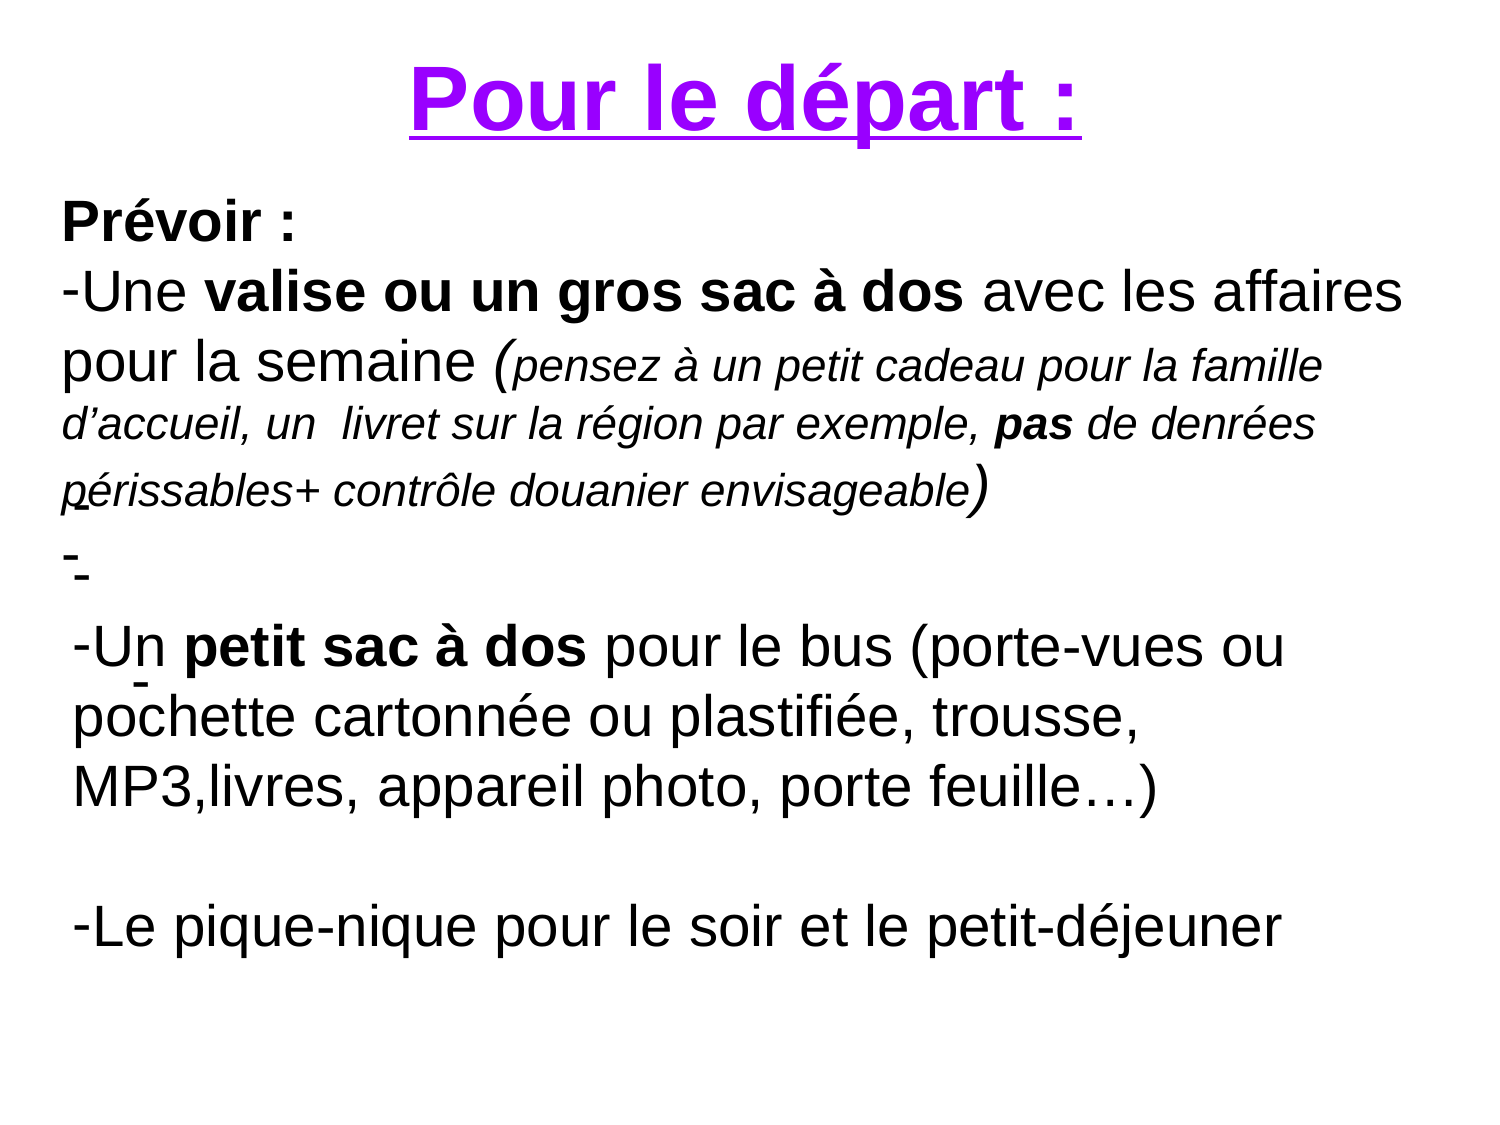

# Pour le départ :
Prévoir :
Une valise ou un gros sac à dos avec les affaires pour la semaine (pensez à un petit cadeau pour la famille d’accueil, un livret sur la région par exemple, pas de denrées périssables+ contrôle douanier envisageable)
Un petit sac à dos pour le bus (porte-vues ou pochette cartonnée ou plastifiée, trousse, MP3,livres, appareil photo, porte feuille…)
Le pique-nique pour le soir et le petit-déjeuner